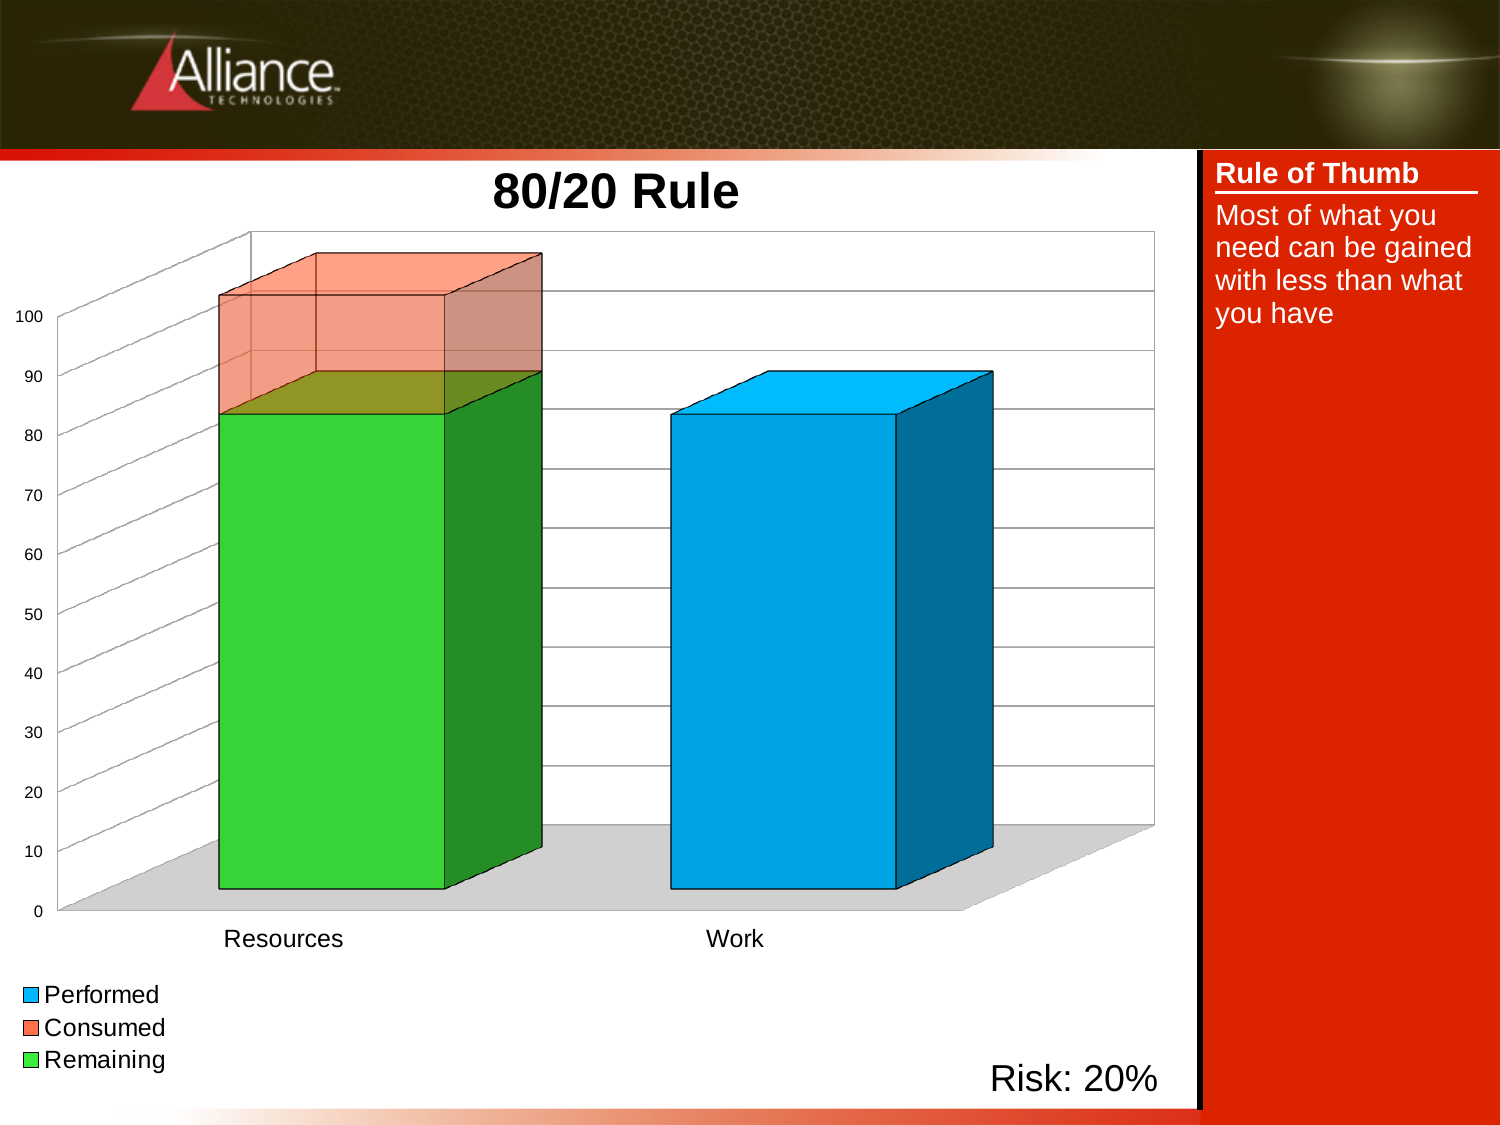

Rule of Thumb
80/20 Rule
Most of what you need can be gained with less than what you have
[unsupported chart]
Risk: 20%